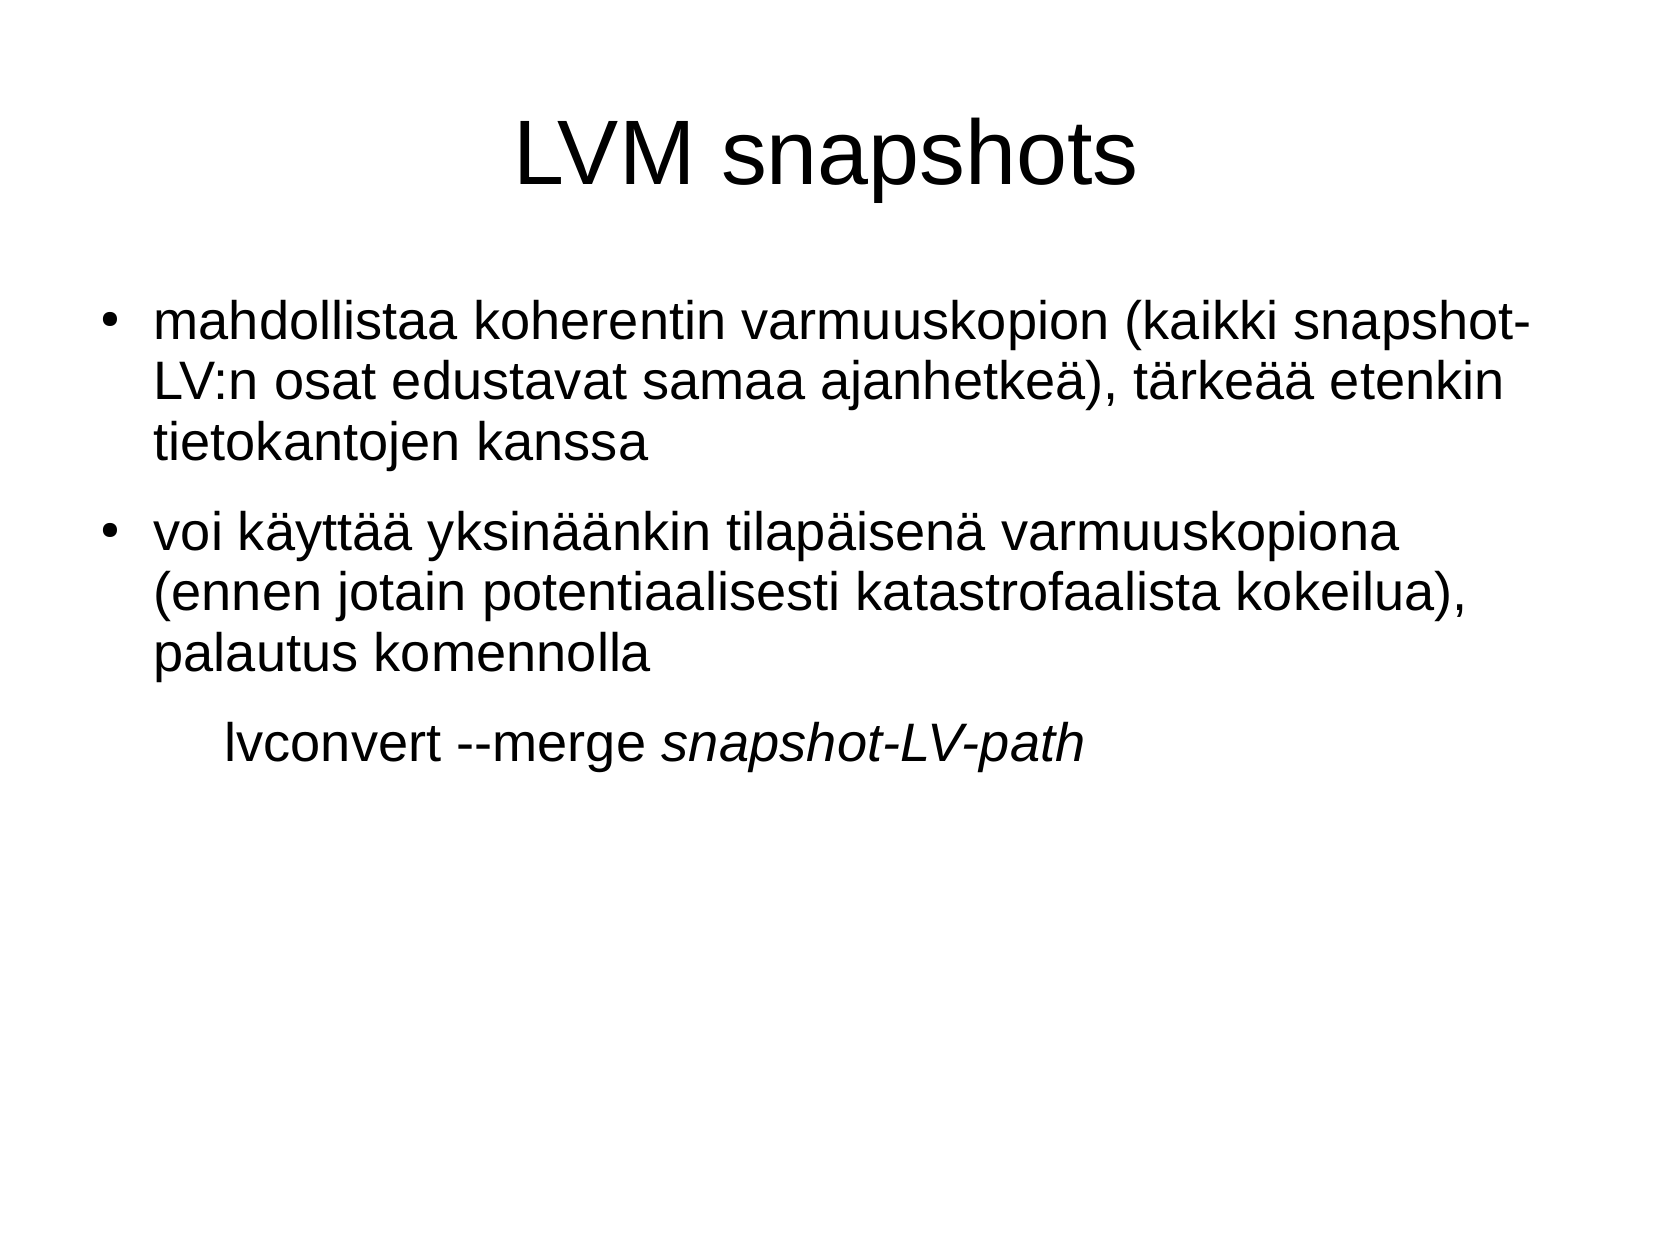

# LVM snapshots
mahdollistaa koherentin varmuuskopion (kaikki snapshot-LV:n osat edustavat samaa ajanhetkeä), tärkeää etenkin tietokantojen kanssa
voi käyttää yksinäänkin tilapäisenä varmuuskopiona (ennen jotain potentiaalisesti katastrofaalista kokeilua), palautus komennolla
lvconvert --merge snapshot-LV-path